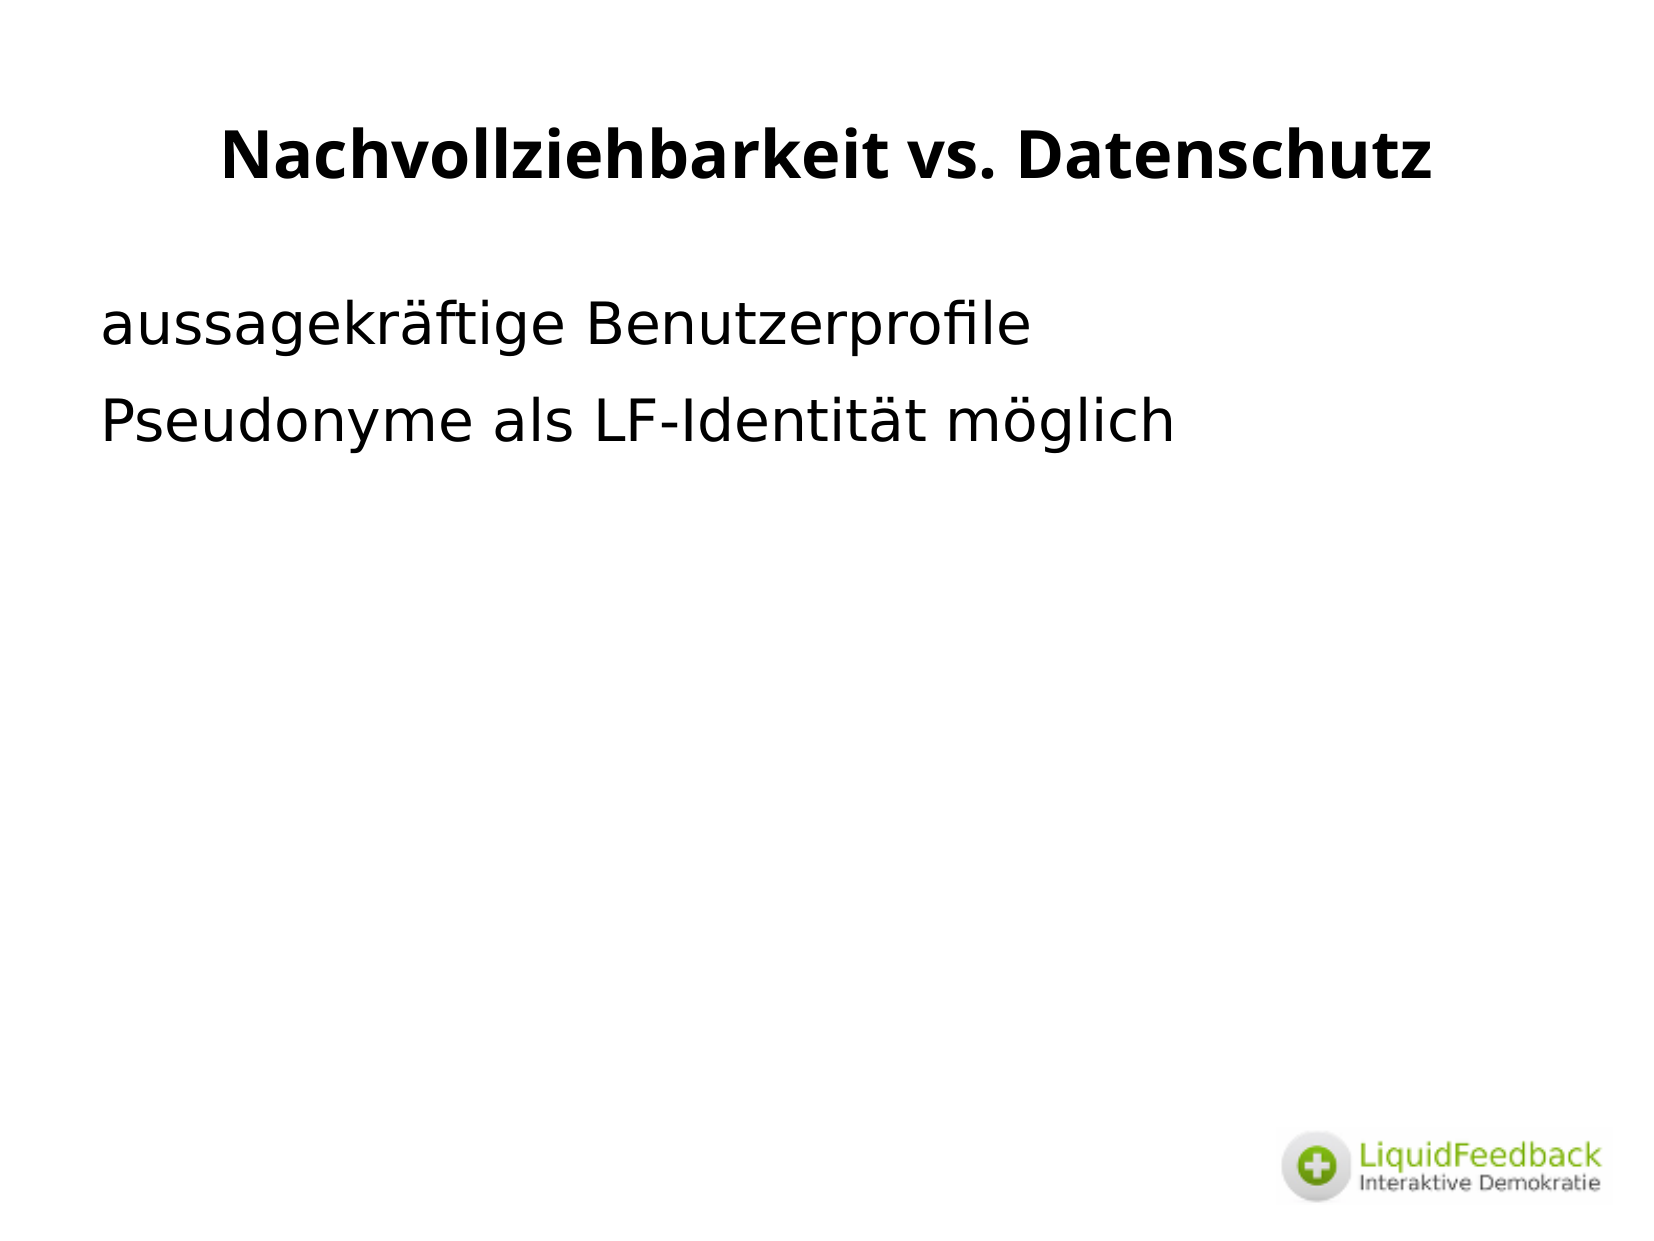

# Nachvollziehbarkeit vs. Datenschutz
aussagekräftige Benutzerprofile
Pseudonyme als LF-Identität möglich